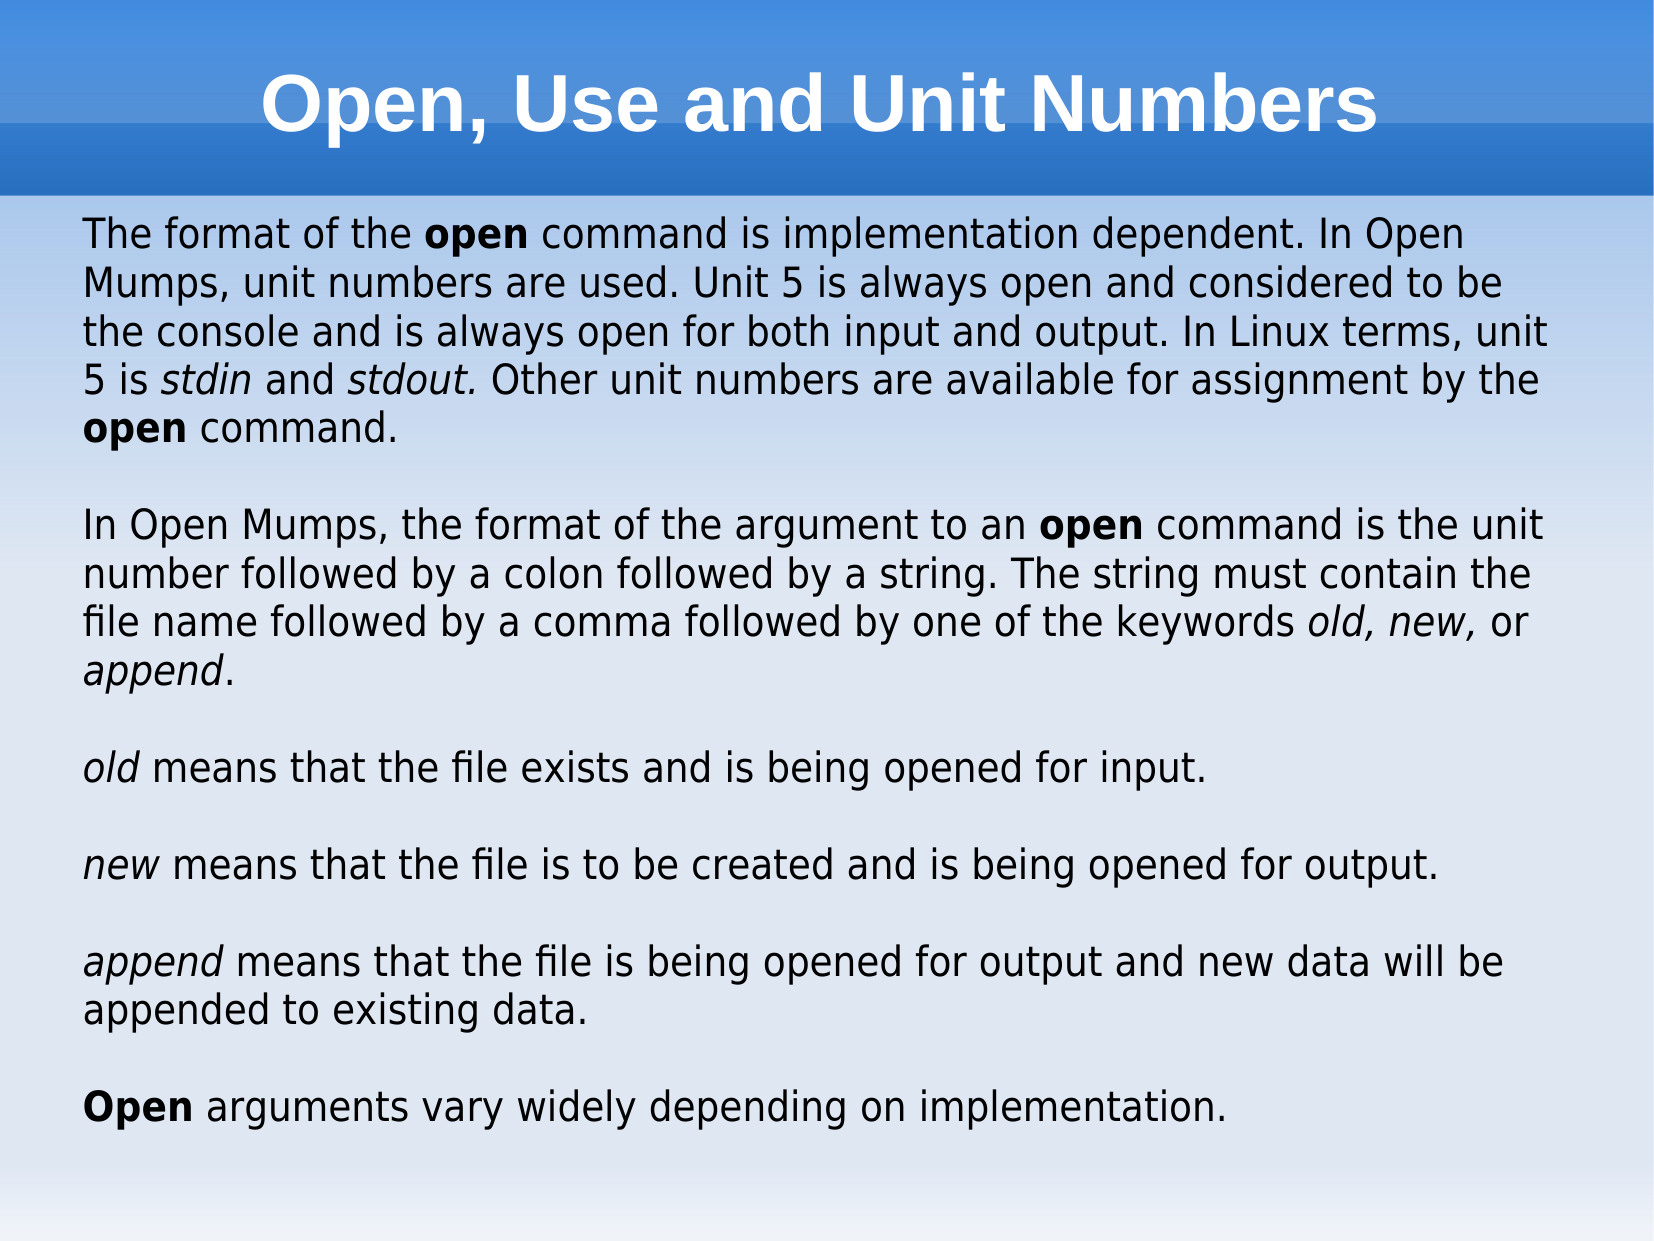

# Open, Use and Unit Numbers
The format of the open command is implementation dependent. In Open Mumps, unit numbers are used. Unit 5 is always open and considered to be the console and is always open for both input and output. In Linux terms, unit 5 is stdin and stdout. Other unit numbers are available for assignment by the open command.
In Open Mumps, the format of the argument to an open command is the unit number followed by a colon followed by a string. The string must contain the file name followed by a comma followed by one of the keywords old, new, or append.
old means that the file exists and is being opened for input.
new means that the file is to be created and is being opened for output.
append means that the file is being opened for output and new data will be appended to existing data.
Open arguments vary widely depending on implementation.